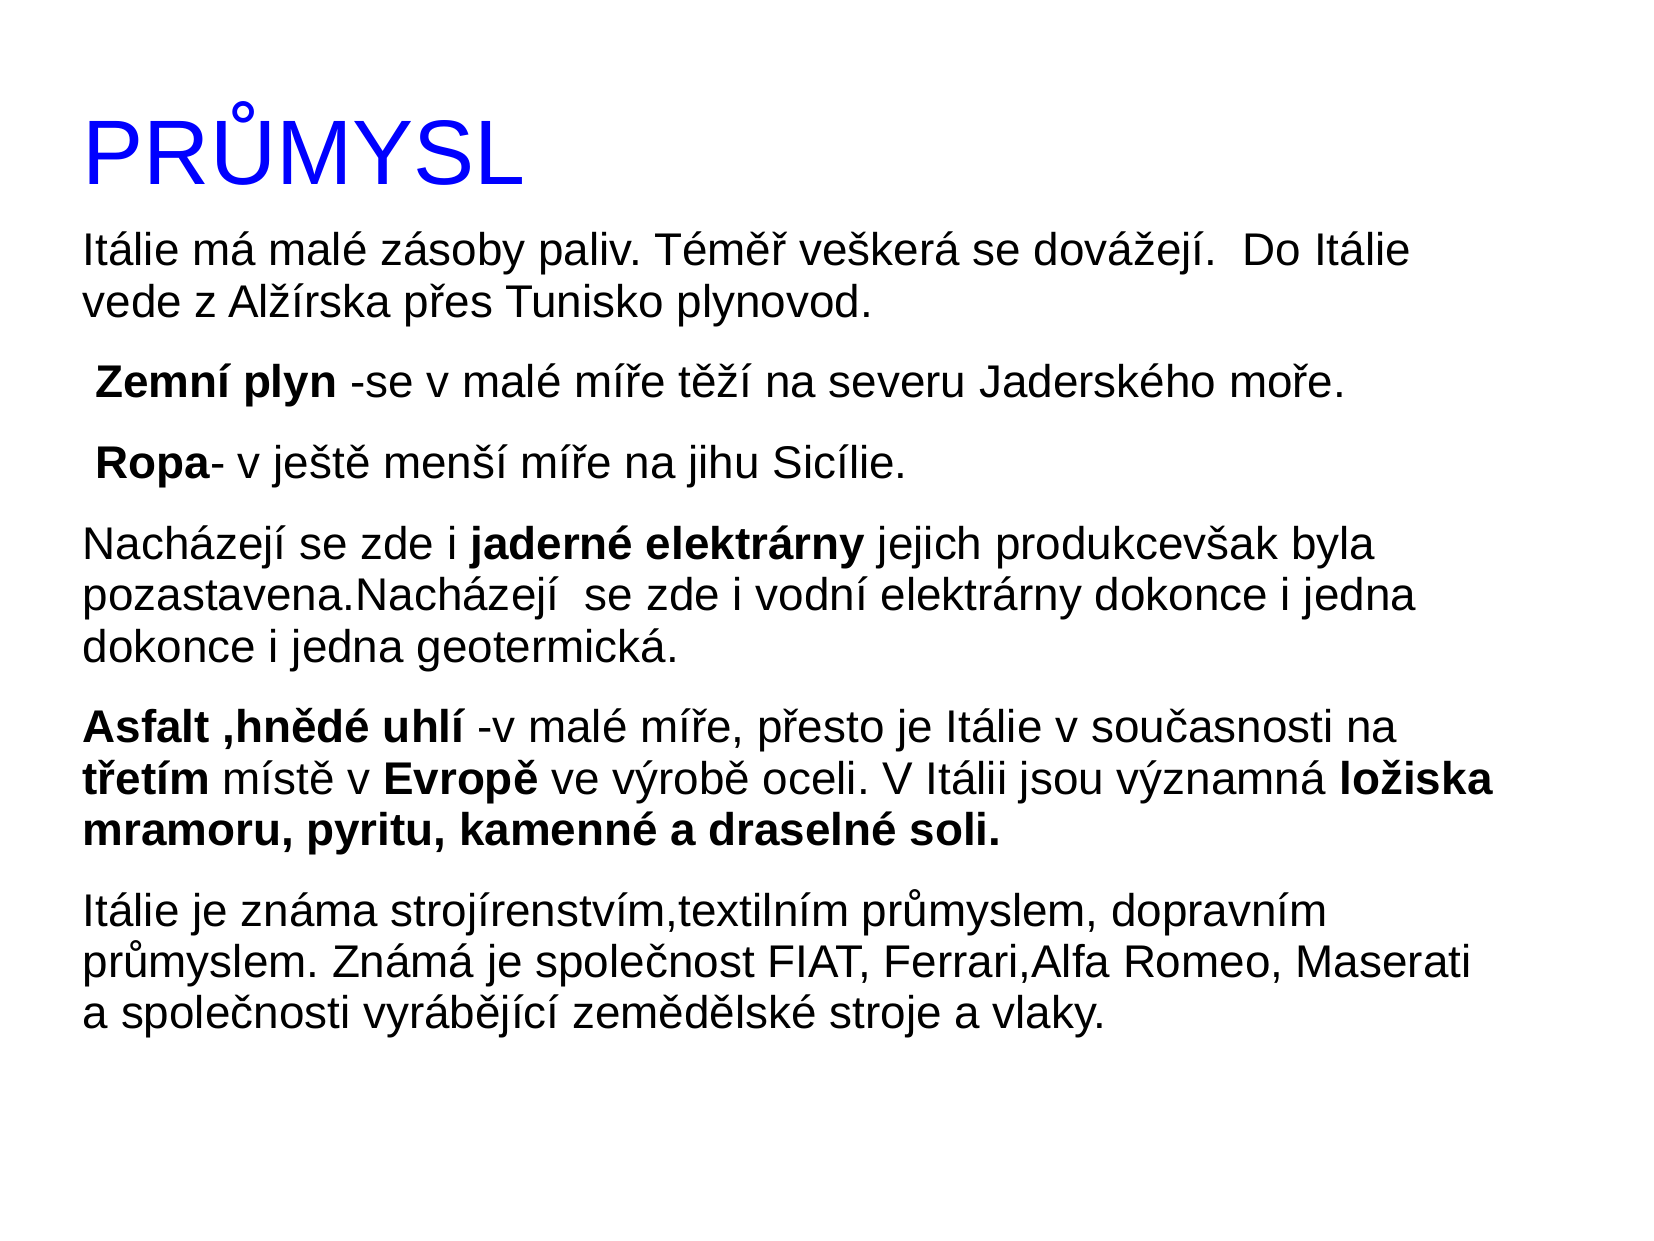

# PRŮMYSL
Itálie má malé zásoby paliv. Téměř veškerá se dovážejí. Do Itálie vede z Alžírska přes Tunisko plynovod.
 Zemní plyn -se v malé míře těží na severu Jaderského moře.
 Ropa- v ještě menší míře na jihu Sicílie.
Nacházejí se zde i jaderné elektrárny jejich produkcevšak byla pozastavena.Nacházejí se zde i vodní elektrárny dokonce i jedna dokonce i jedna geotermická.
Asfalt ,hnědé uhlí -v malé míře, přesto je Itálie v současnosti na třetím místě v Evropě ve výrobě oceli. V Itálii jsou významná ložiska mramoru, pyritu, kamenné a draselné soli.
Itálie je známa strojírenstvím,textilním průmyslem, dopravním průmyslem. Známá je společnost FIAT, Ferrari,Alfa Romeo, Maserati a společnosti vyrábějící zemědělské stroje a vlaky.